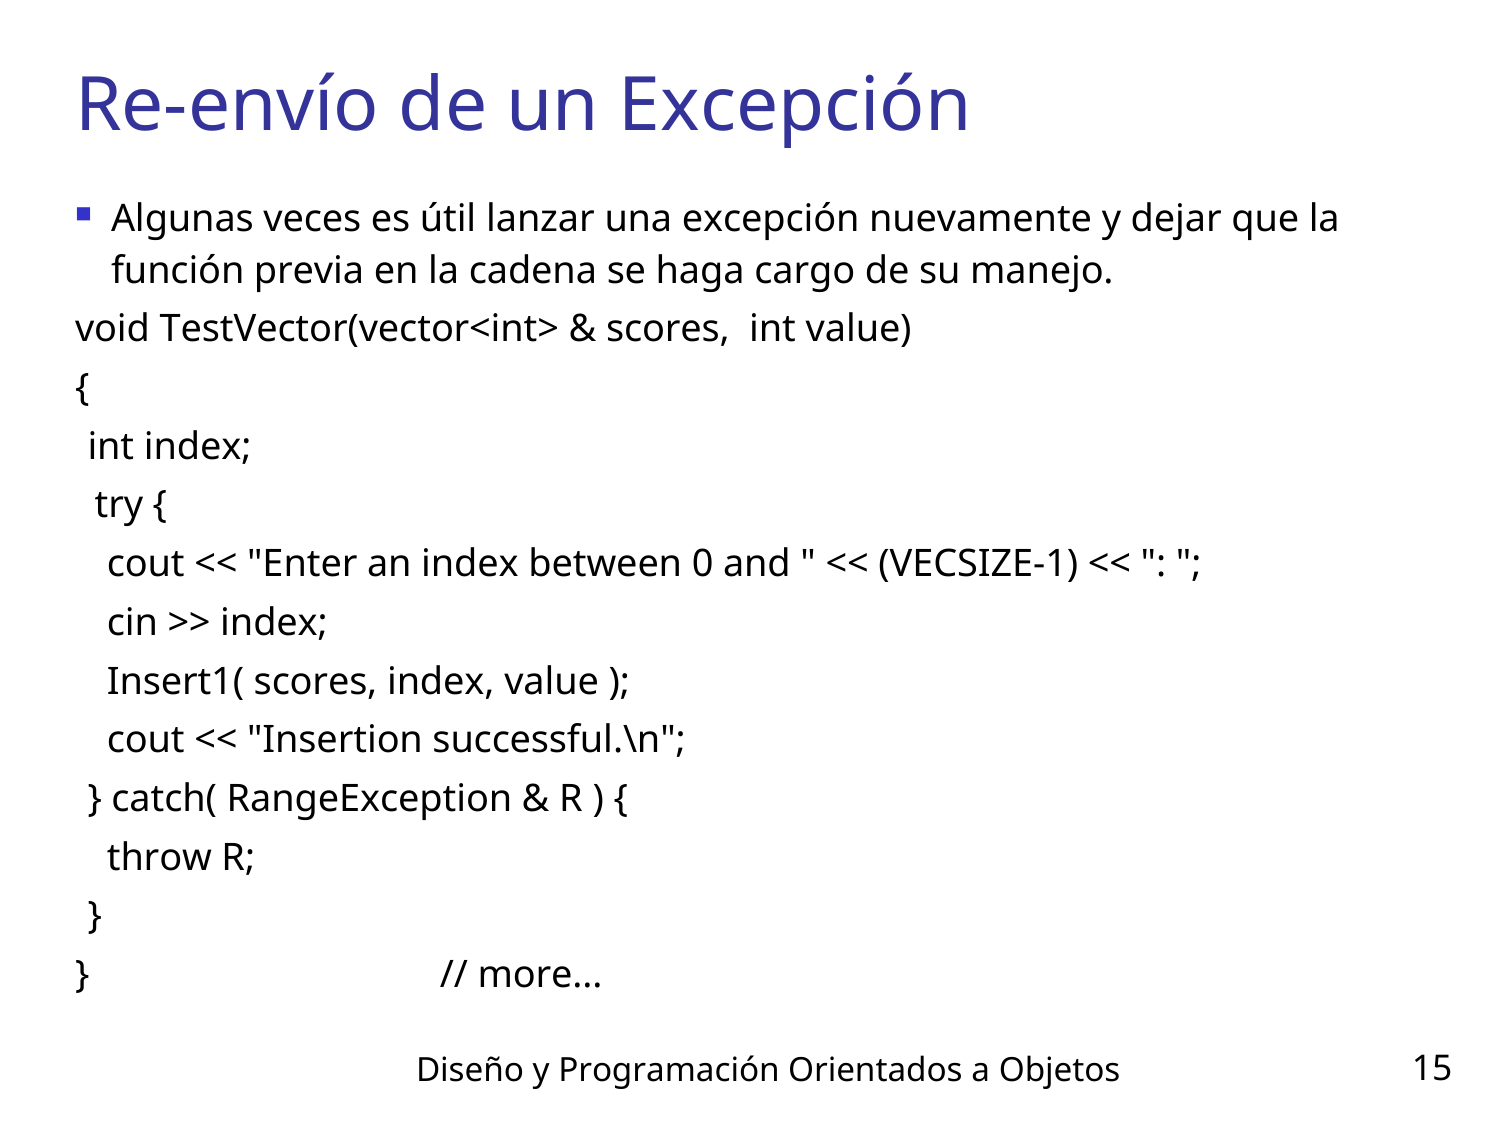

# Re-envío de un Excepción
Algunas veces es útil lanzar una excepción nuevamente y dejar que la función previa en la cadena se haga cargo de su manejo.
void TestVector(vector<int> & scores, int value)‏
{
	int index;
 try {
		 cout << "Enter an index between 0 and " << (VECSIZE-1) << ": ";
		 cin >> index;
		 Insert1( scores, index, value );
		 cout << "Insertion successful.\n";
	} catch( RangeException & R ) {
		 throw R;
	}
} // more...
Diseño y Programación Orientados a Objetos
15